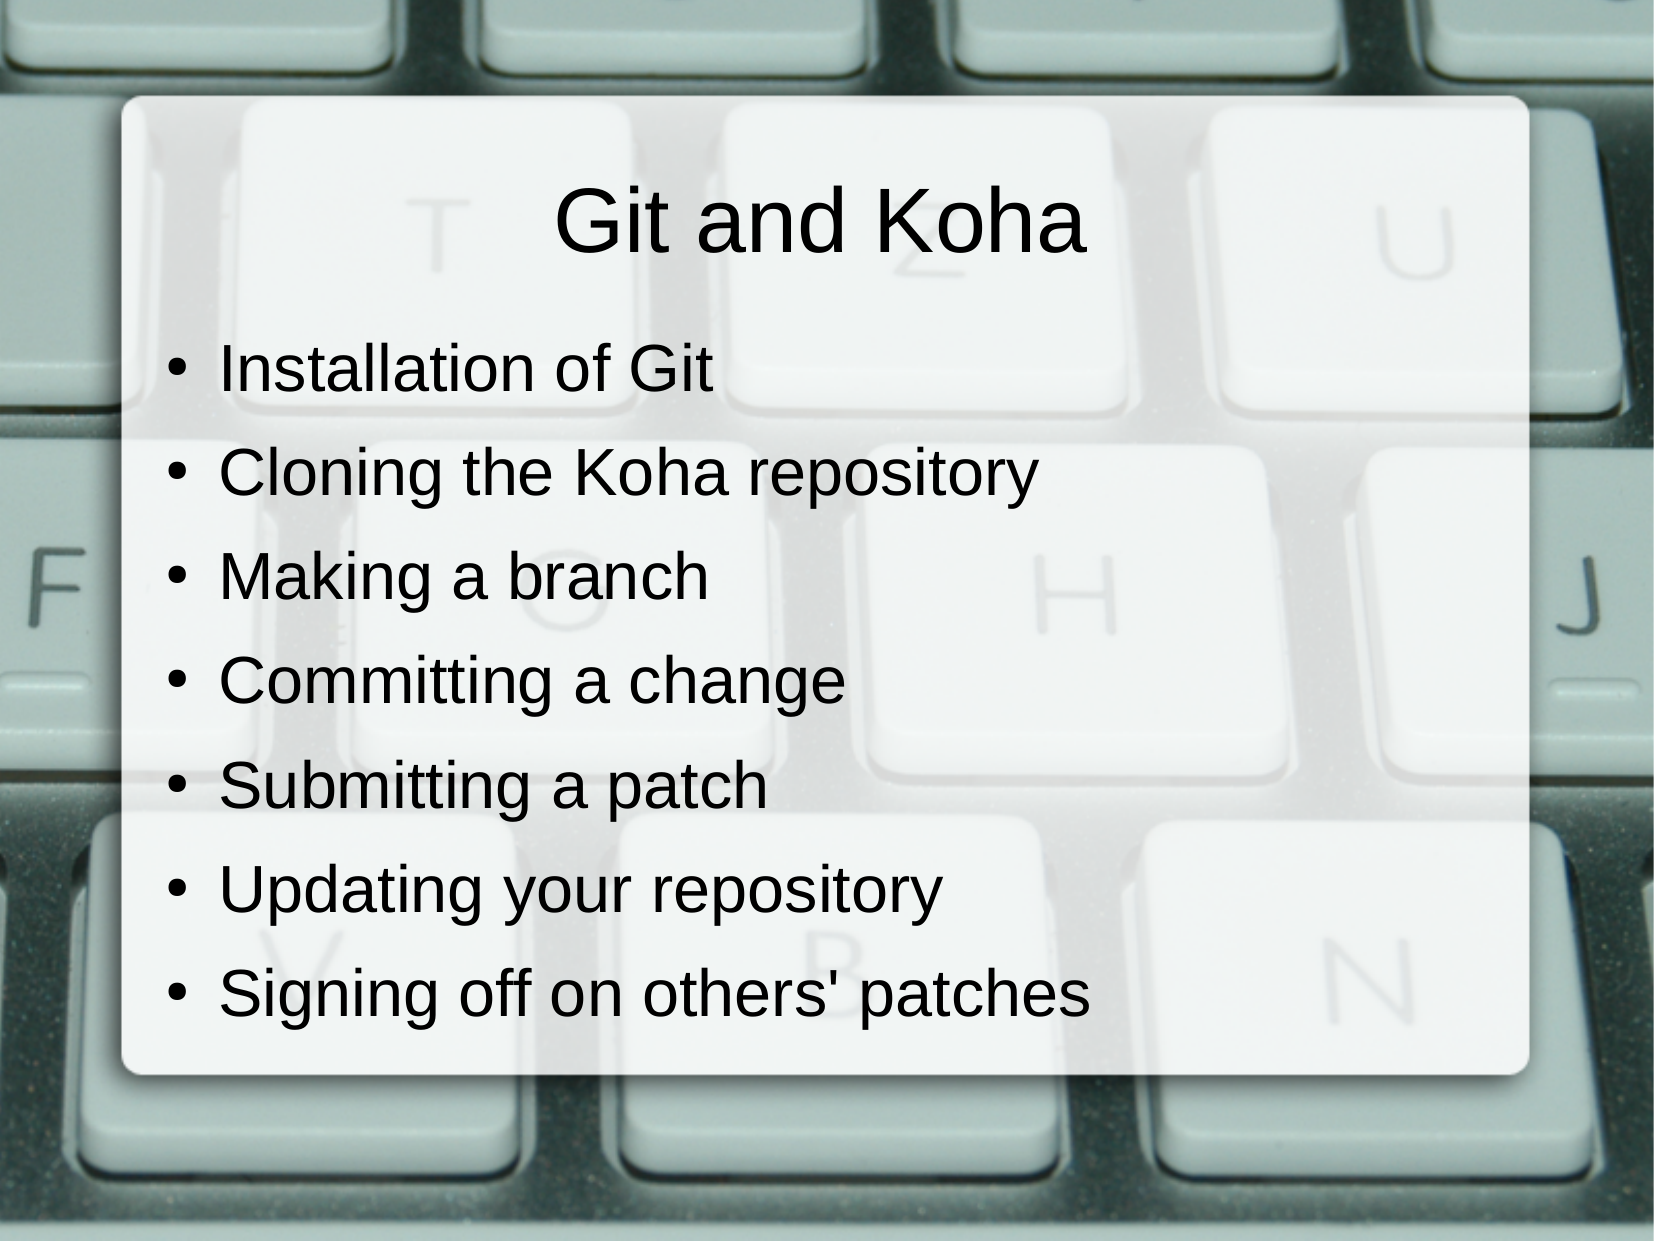

# Git and Koha
Installation of Git
Cloning the Koha repository
Making a branch
Committing a change
Submitting a patch
Updating your repository
Signing off on others' patches